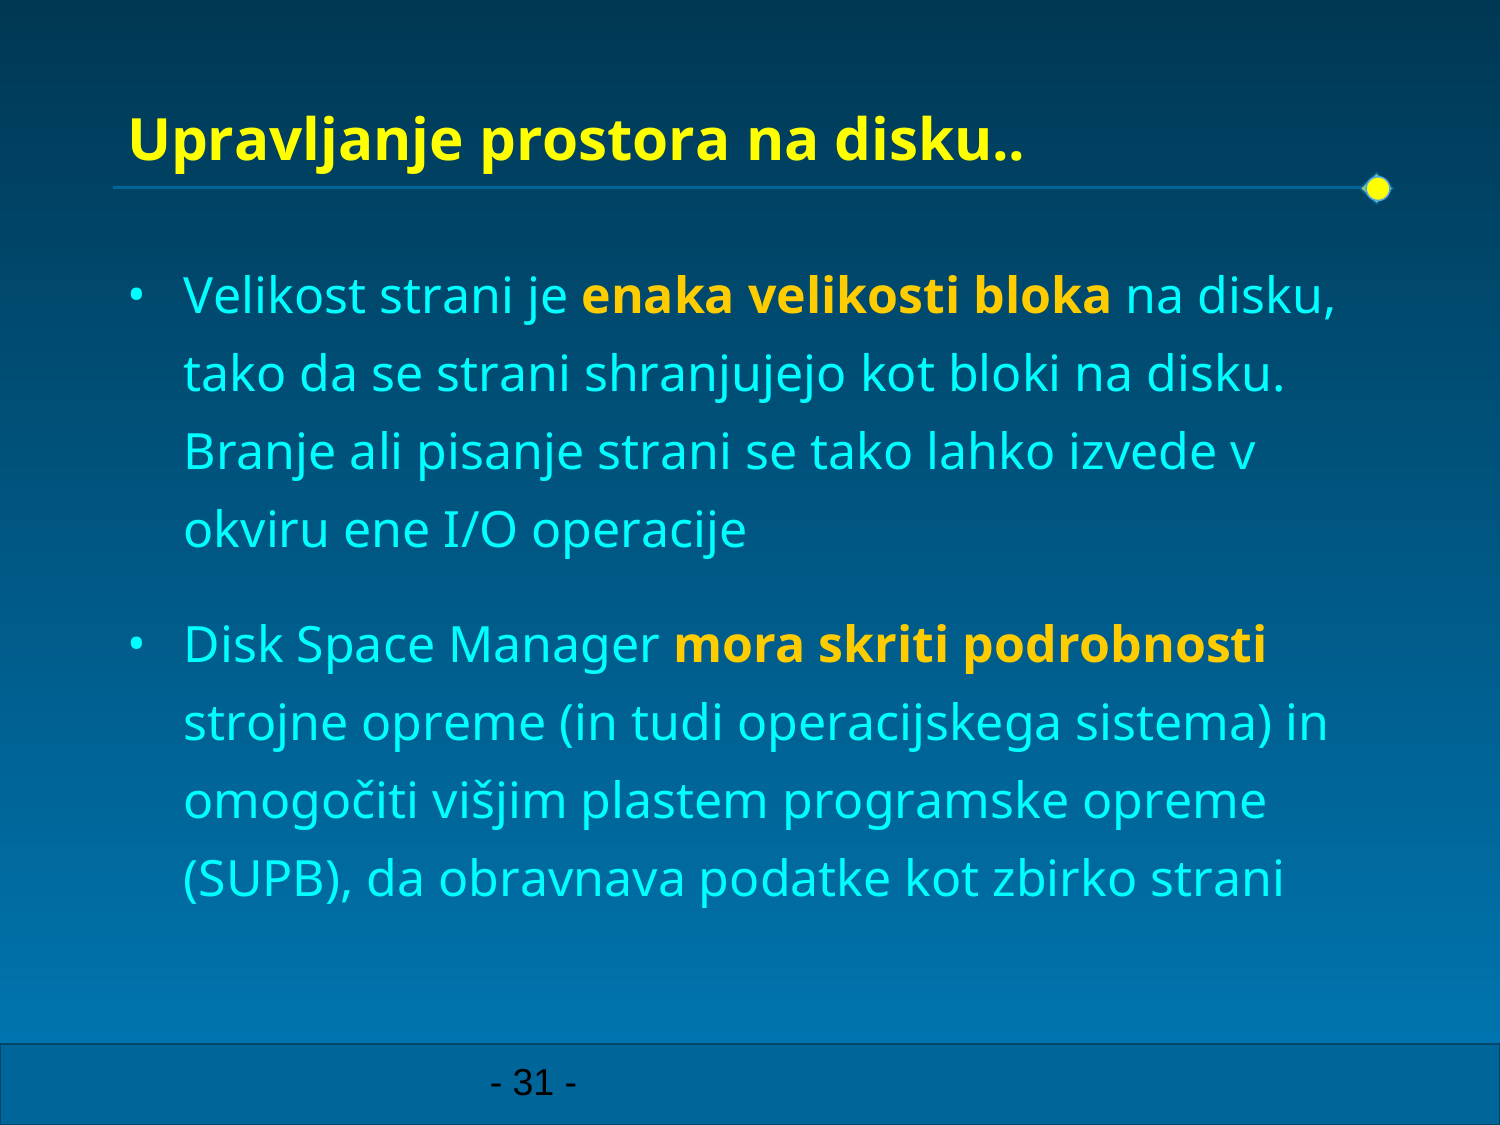

# Upravljanje prostora na disku..
Velikost strani je enaka velikosti bloka na disku, tako da se strani shranjujejo kot bloki na disku. Branje ali pisanje strani se tako lahko izvede v okviru ene I/O operacije
Disk Space Manager mora skriti podrobnosti strojne opreme (in tudi operacijskega sistema) in omogočiti višjim plastem programske opreme (SUPB), da obravnava podatke kot zbirko strani